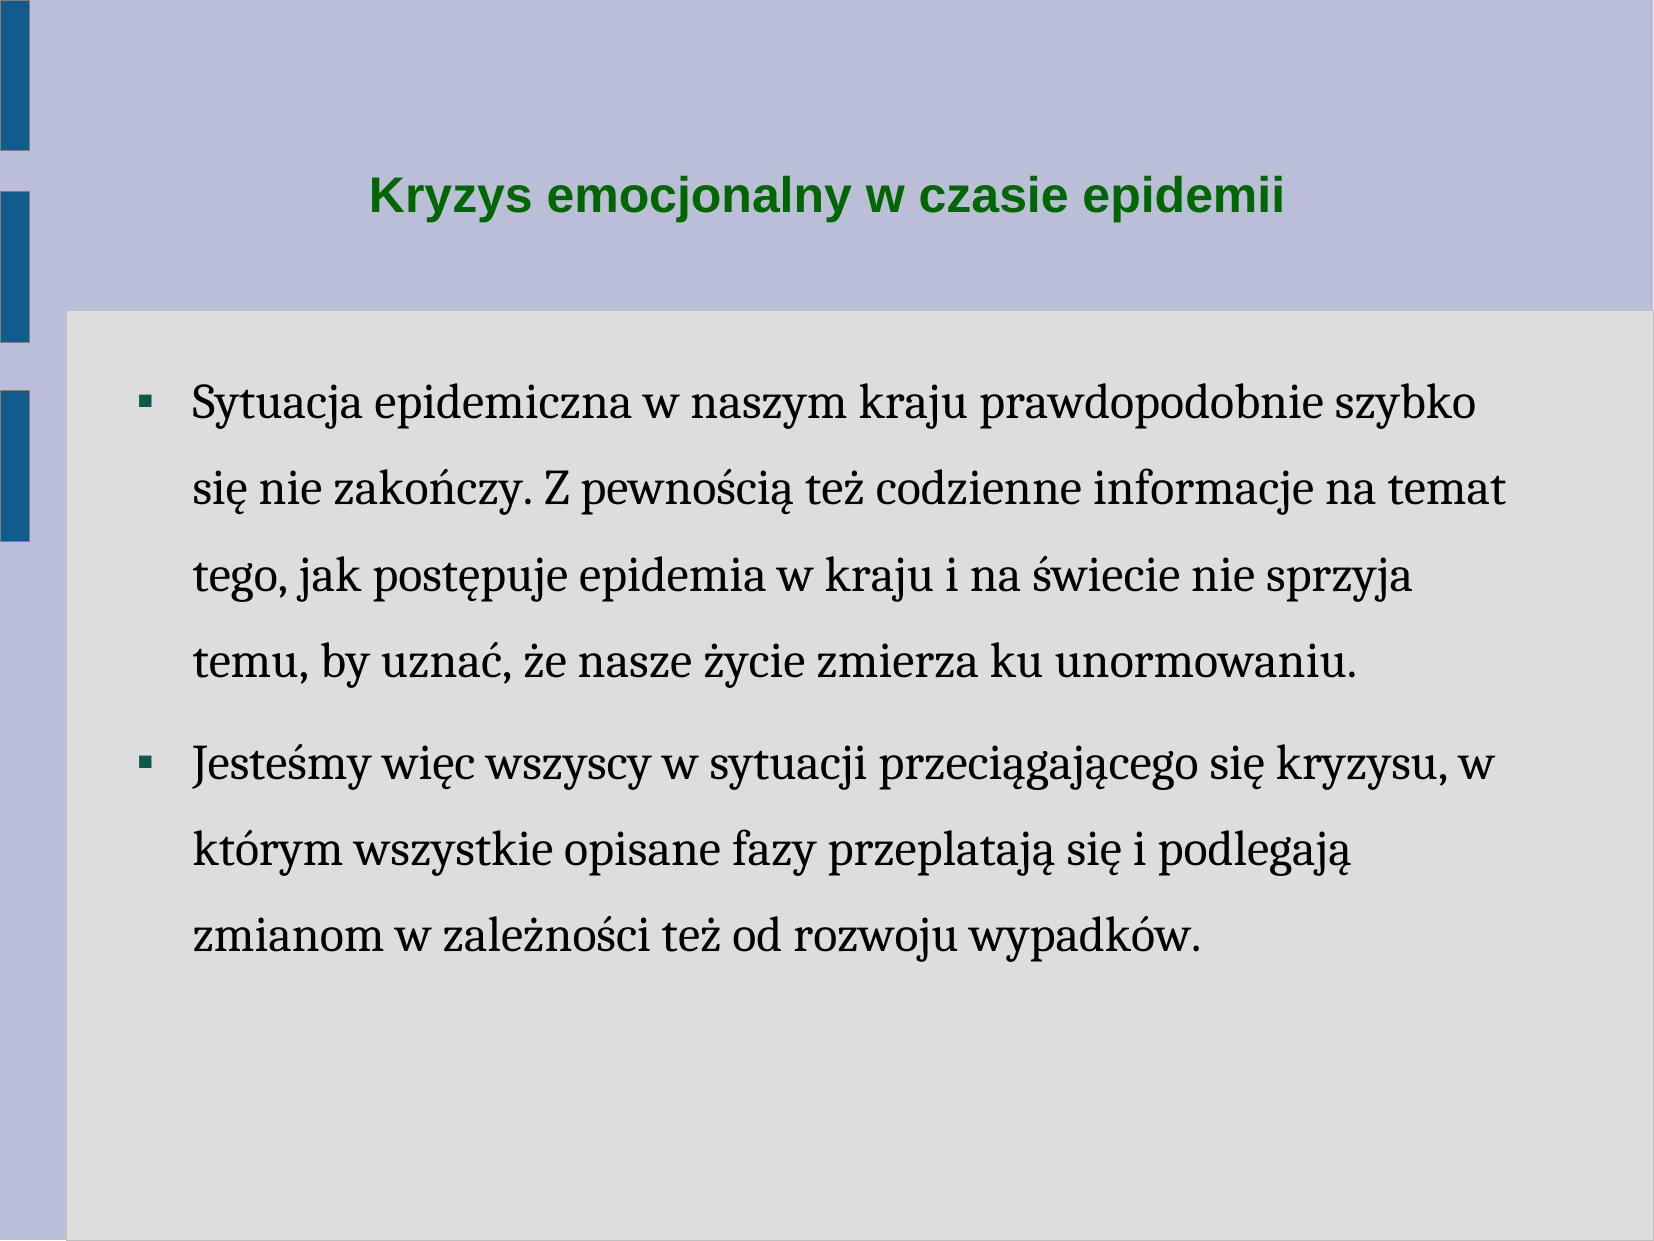

# Kryzys emocjonalny w czasie epidemii
Sytuacja epidemiczna w naszym kraju prawdopodobnie szybko się nie zakończy. Z pewnością też codzienne informacje na temat tego, jak postępuje epidemia w kraju i na świecie nie sprzyja temu, by uznać, że nasze życie zmierza ku unormowaniu.
Jesteśmy więc wszyscy w sytuacji przeciągającego się kryzysu, w którym wszystkie opisane fazy przeplatają się i podlegają zmianom w zależności też od rozwoju wypadków.